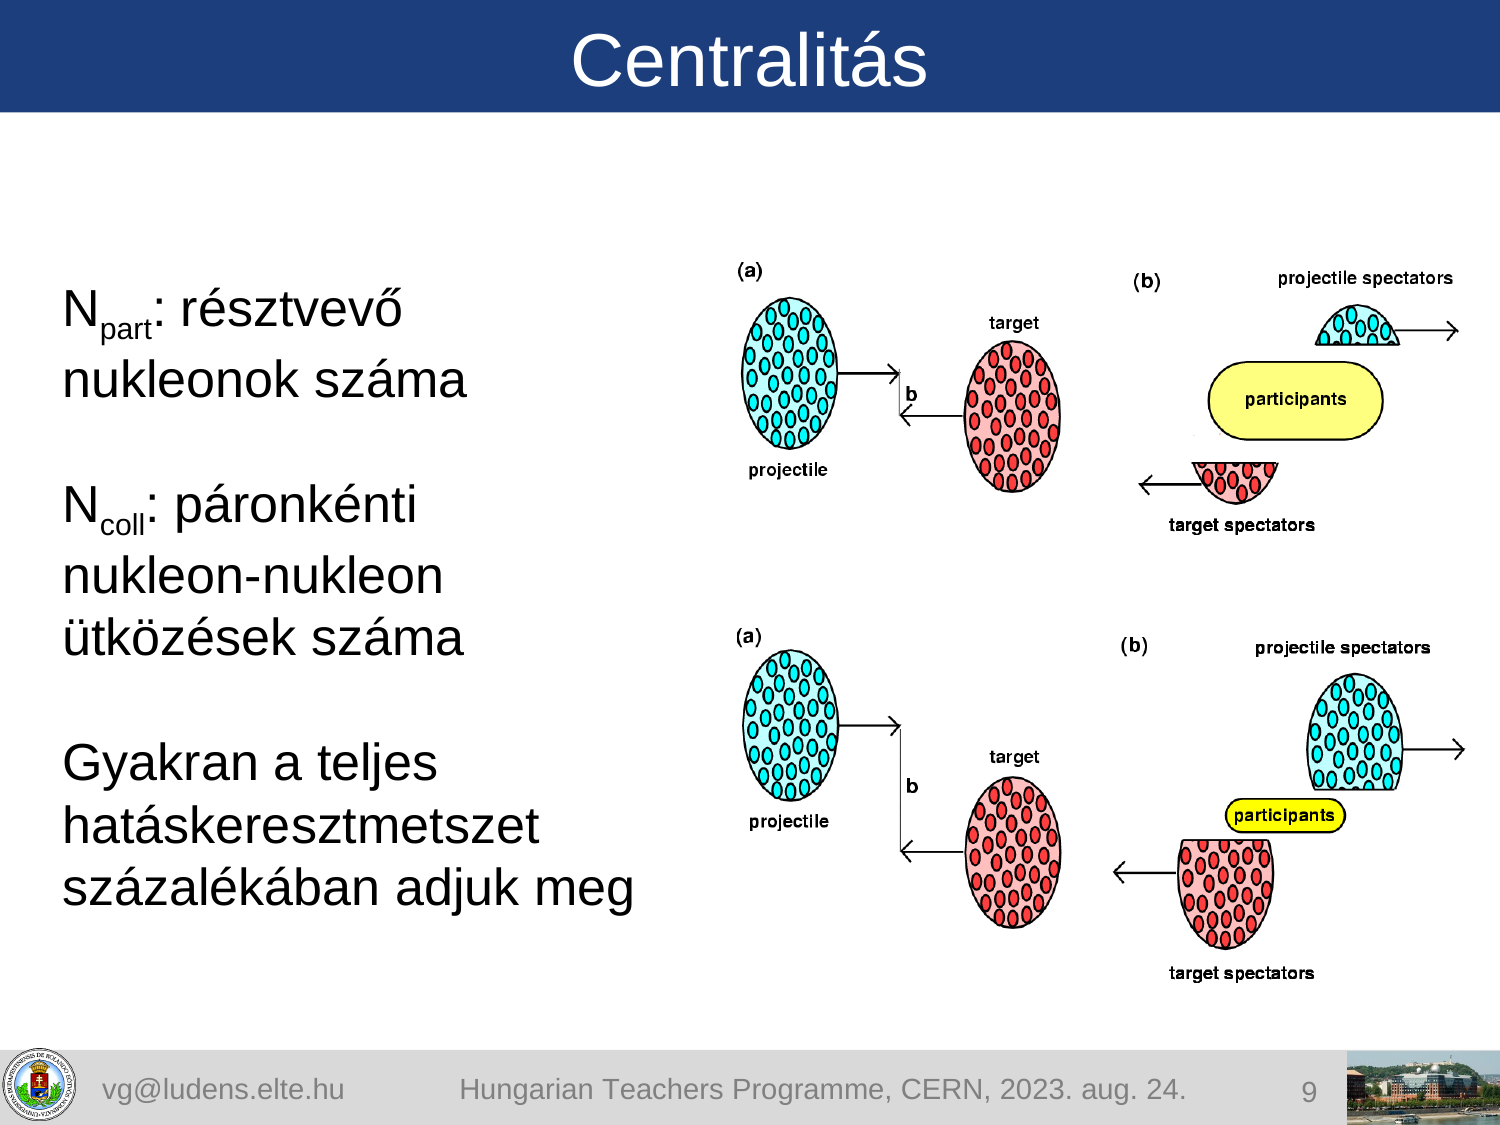

# Centralitás
Npart: résztvevő
nukleonok száma
Ncoll: páronkénti
nukleon-nukleon
ütközések száma
Gyakran a teljes
hatáskeresztmetszet
százalékában adjuk meg
9